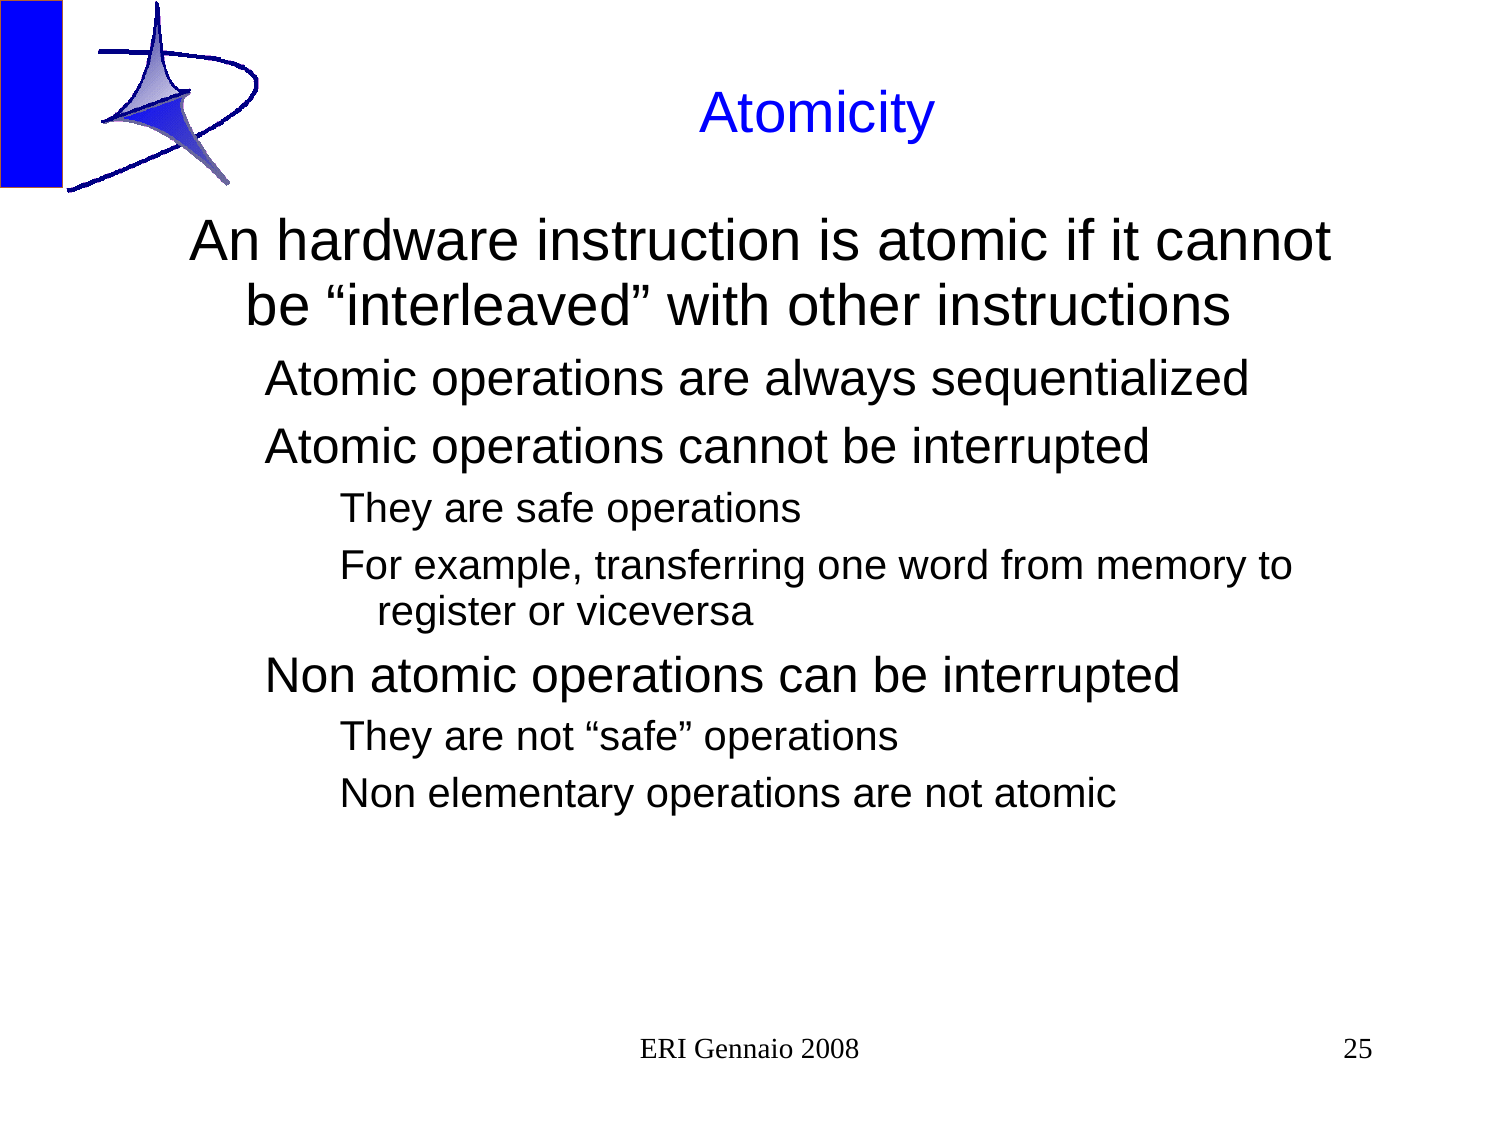

# Atomicity
An hardware instruction is atomic if it cannot be “interleaved” with other instructions
Atomic operations are always sequentialized
Atomic operations cannot be interrupted
They are safe operations
For example, transferring one word from memory to register or viceversa
Non atomic operations can be interrupted
They are not “safe” operations
Non elementary operations are not atomic
ERI Gennaio 2008
25